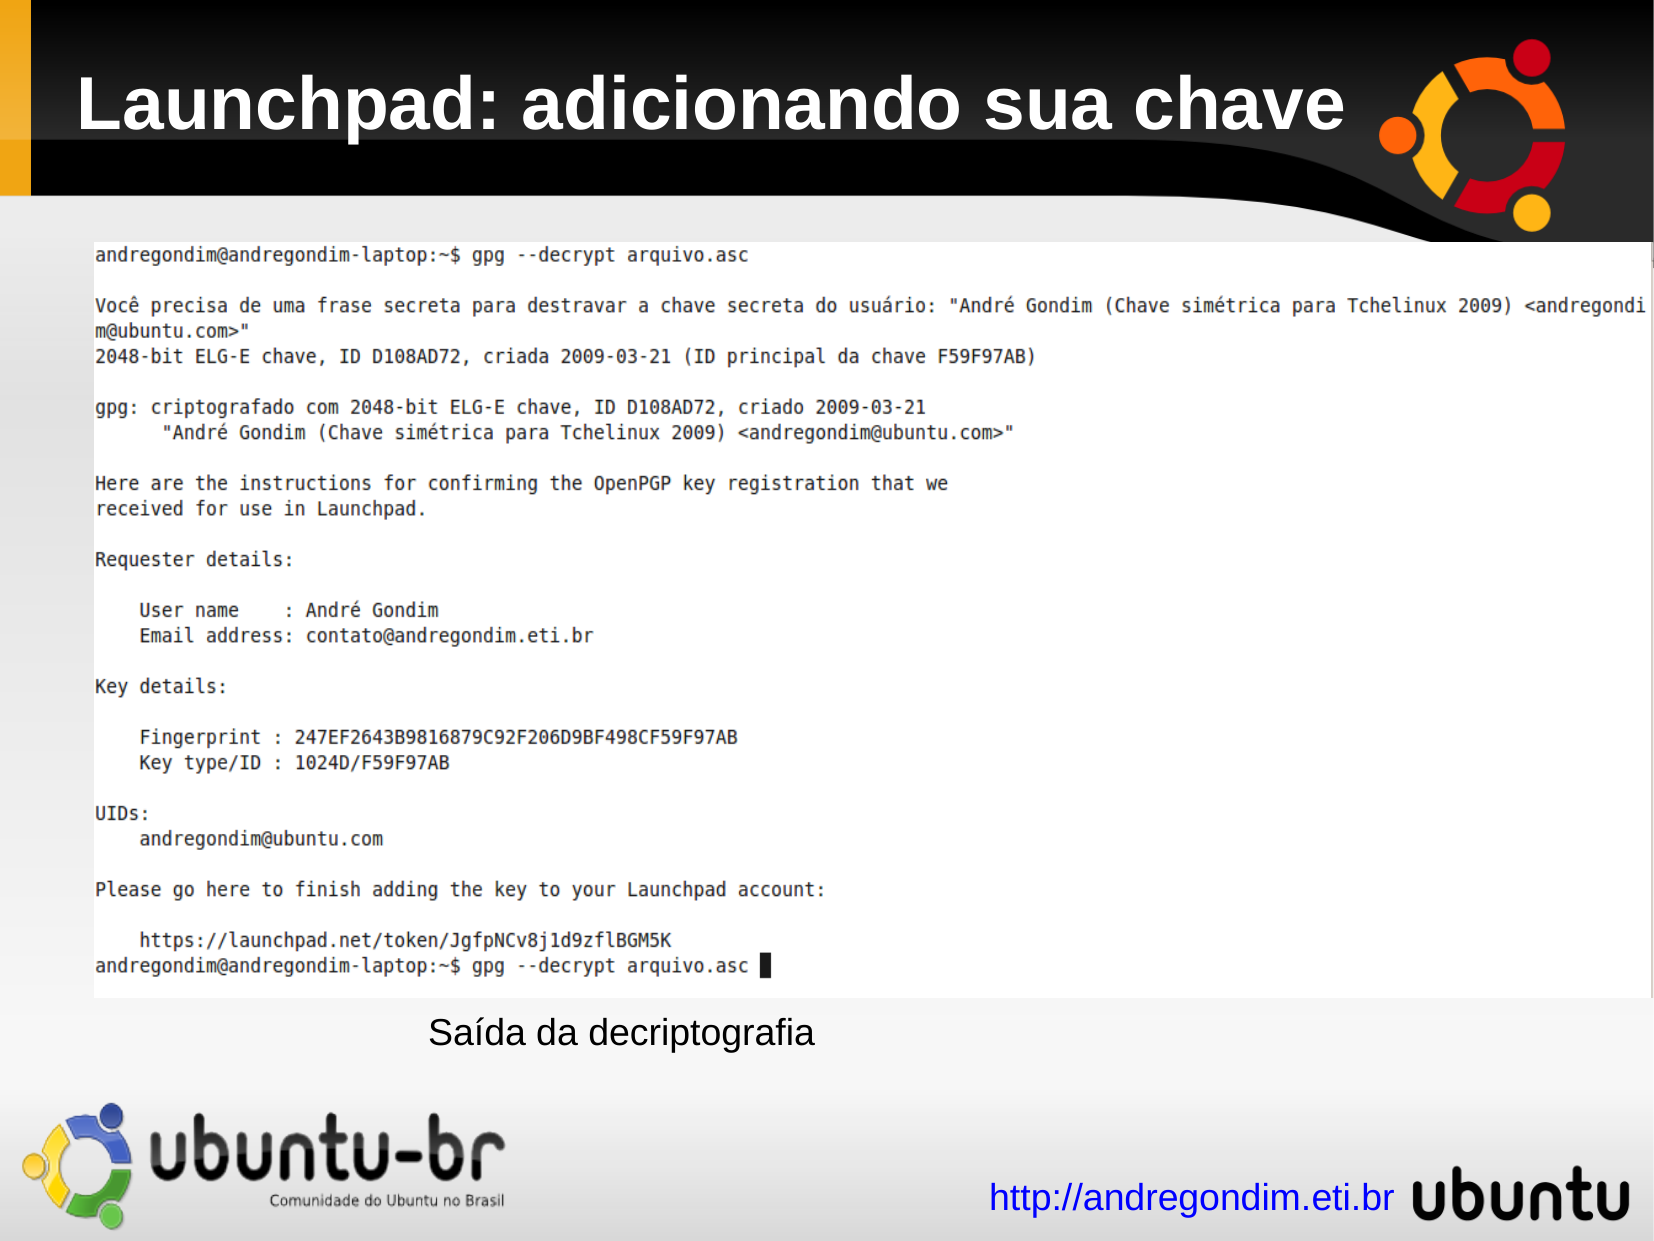

# Launchpad: adicionando sua chave
Saída da decriptografia